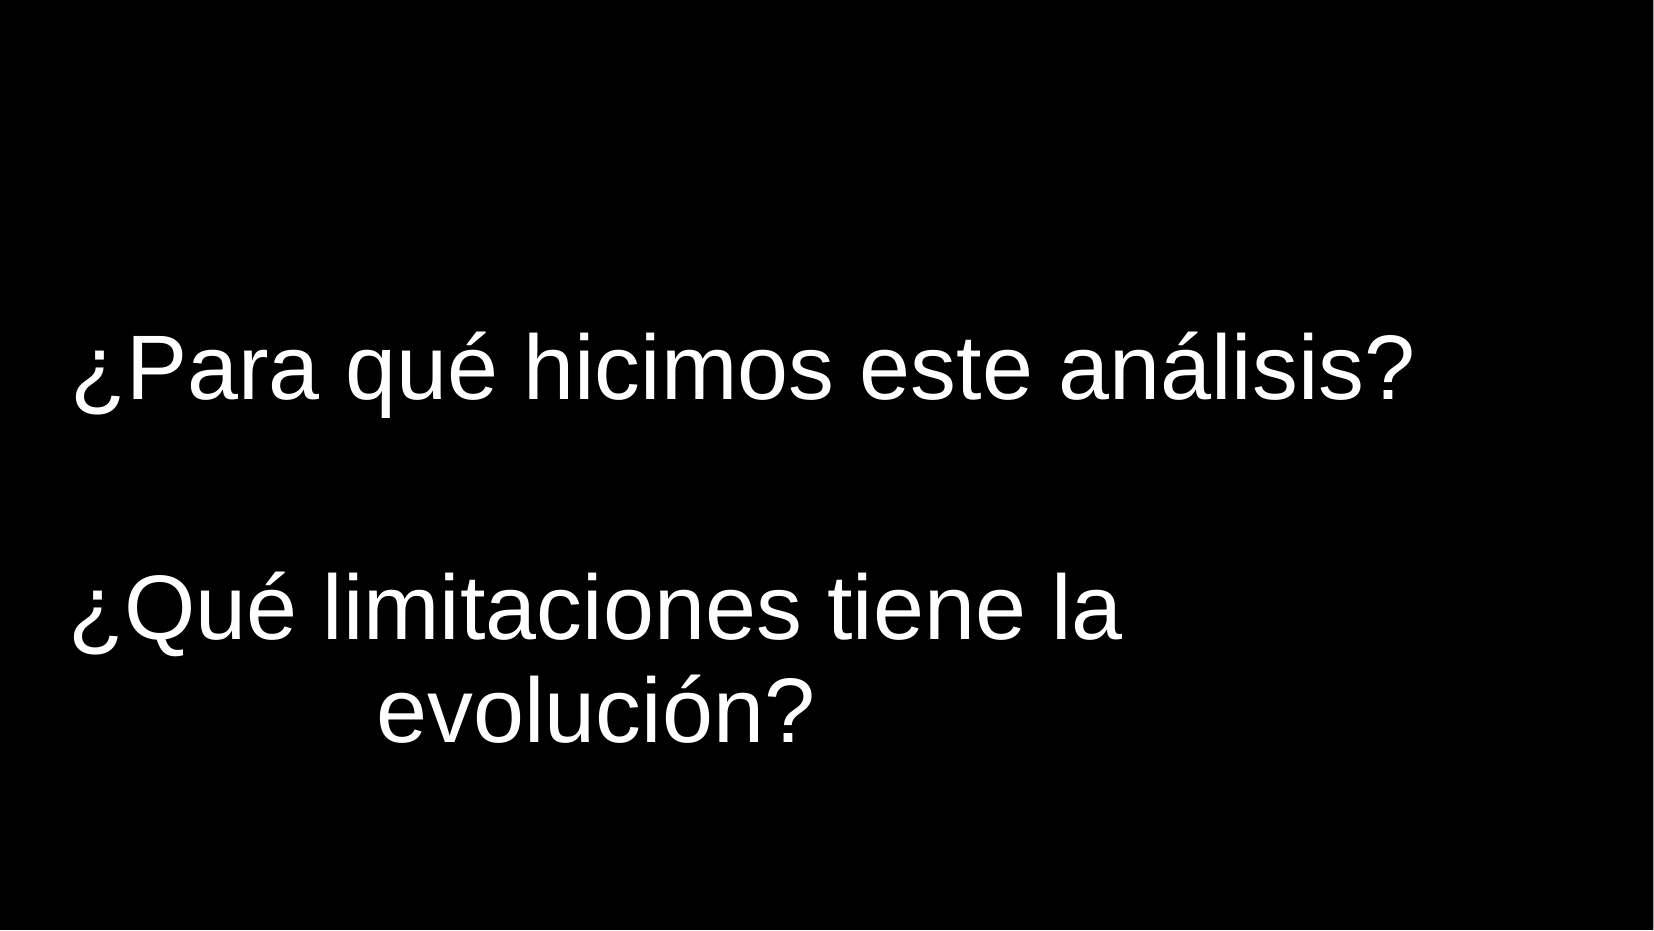

# ¿Para qué hicimos este análisis?
¿Qué limitaciones tiene la evolución?